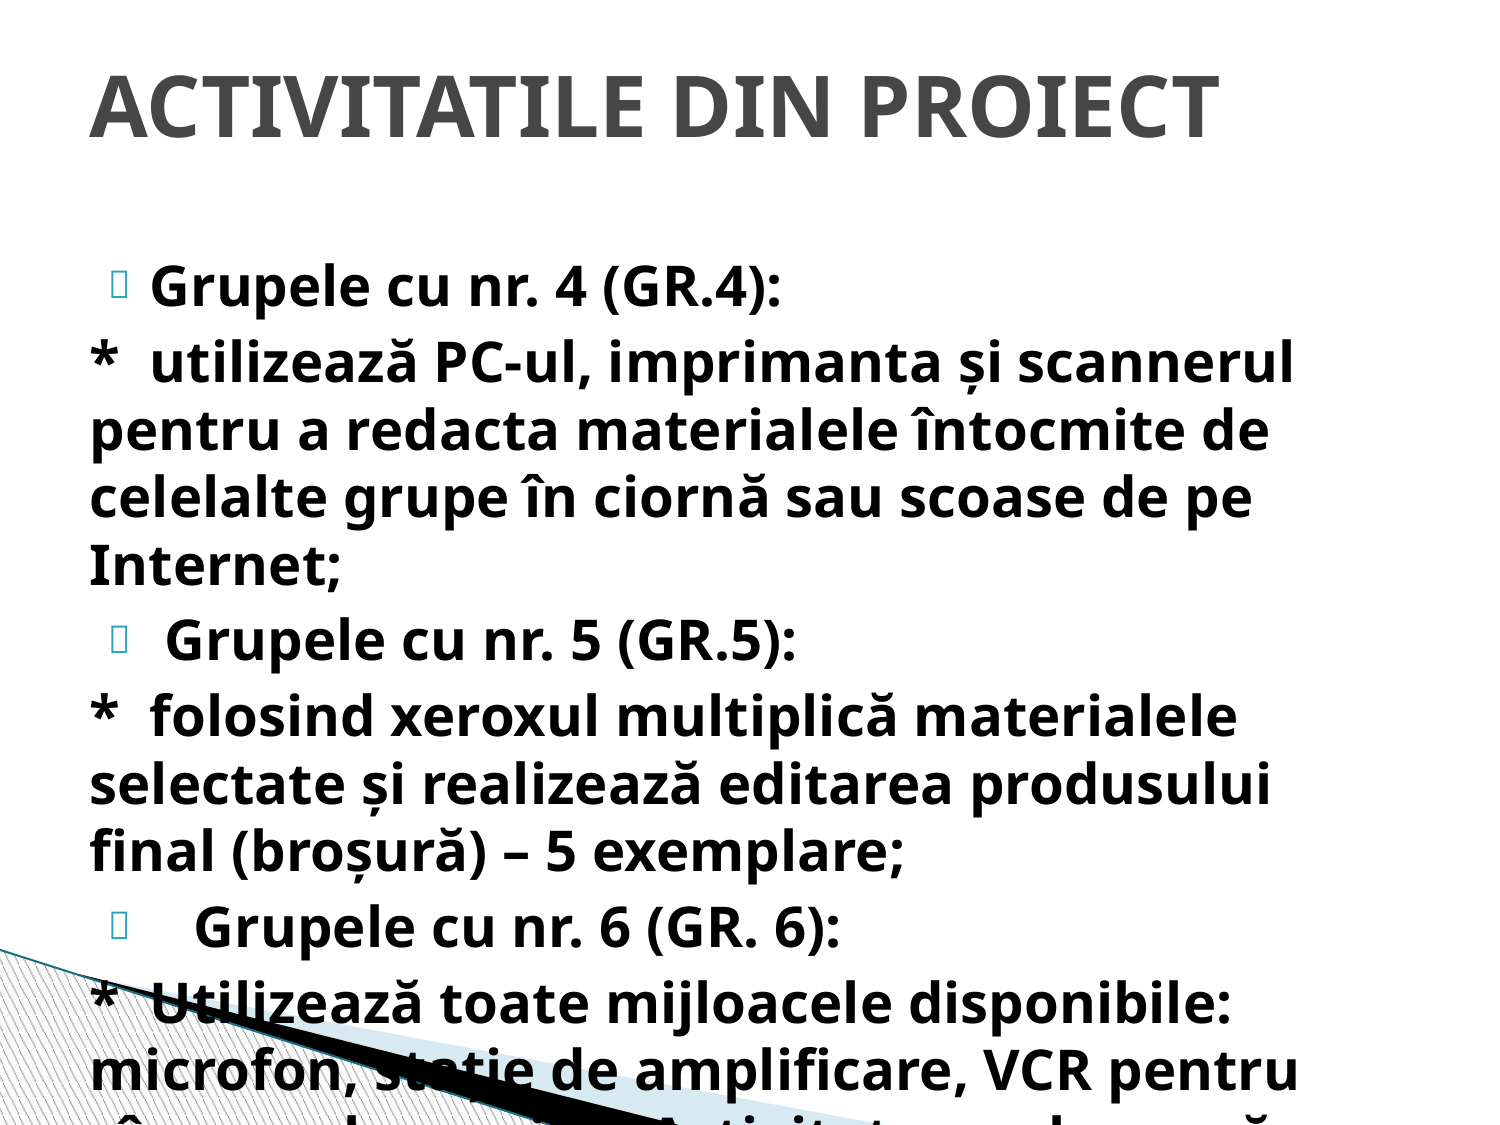

ACTIVITATILE DIN PROIECT
# Grupele cu nr. 4 (GR.4):
*  utilizează PC-ul, imprimanta și scannerul pentru a redacta materialele întocmite de celelalte grupe în ciornă sau scoase de pe Internet;
 Grupele cu nr. 5 (GR.5):
*  folosind xeroxul multiplică materialele selectate și realizează editarea produsului final (broșură) – 5 exemplare;
   Grupele cu nr. 6 (GR. 6):
*  Utilizează toate mijloacele disponibile: microfon, stație de amplificare, VCR pentru vînzarea broșurilor. Activitatea se bazează pe organizarea unor jocuri de rol: vînzător-cumpărător.